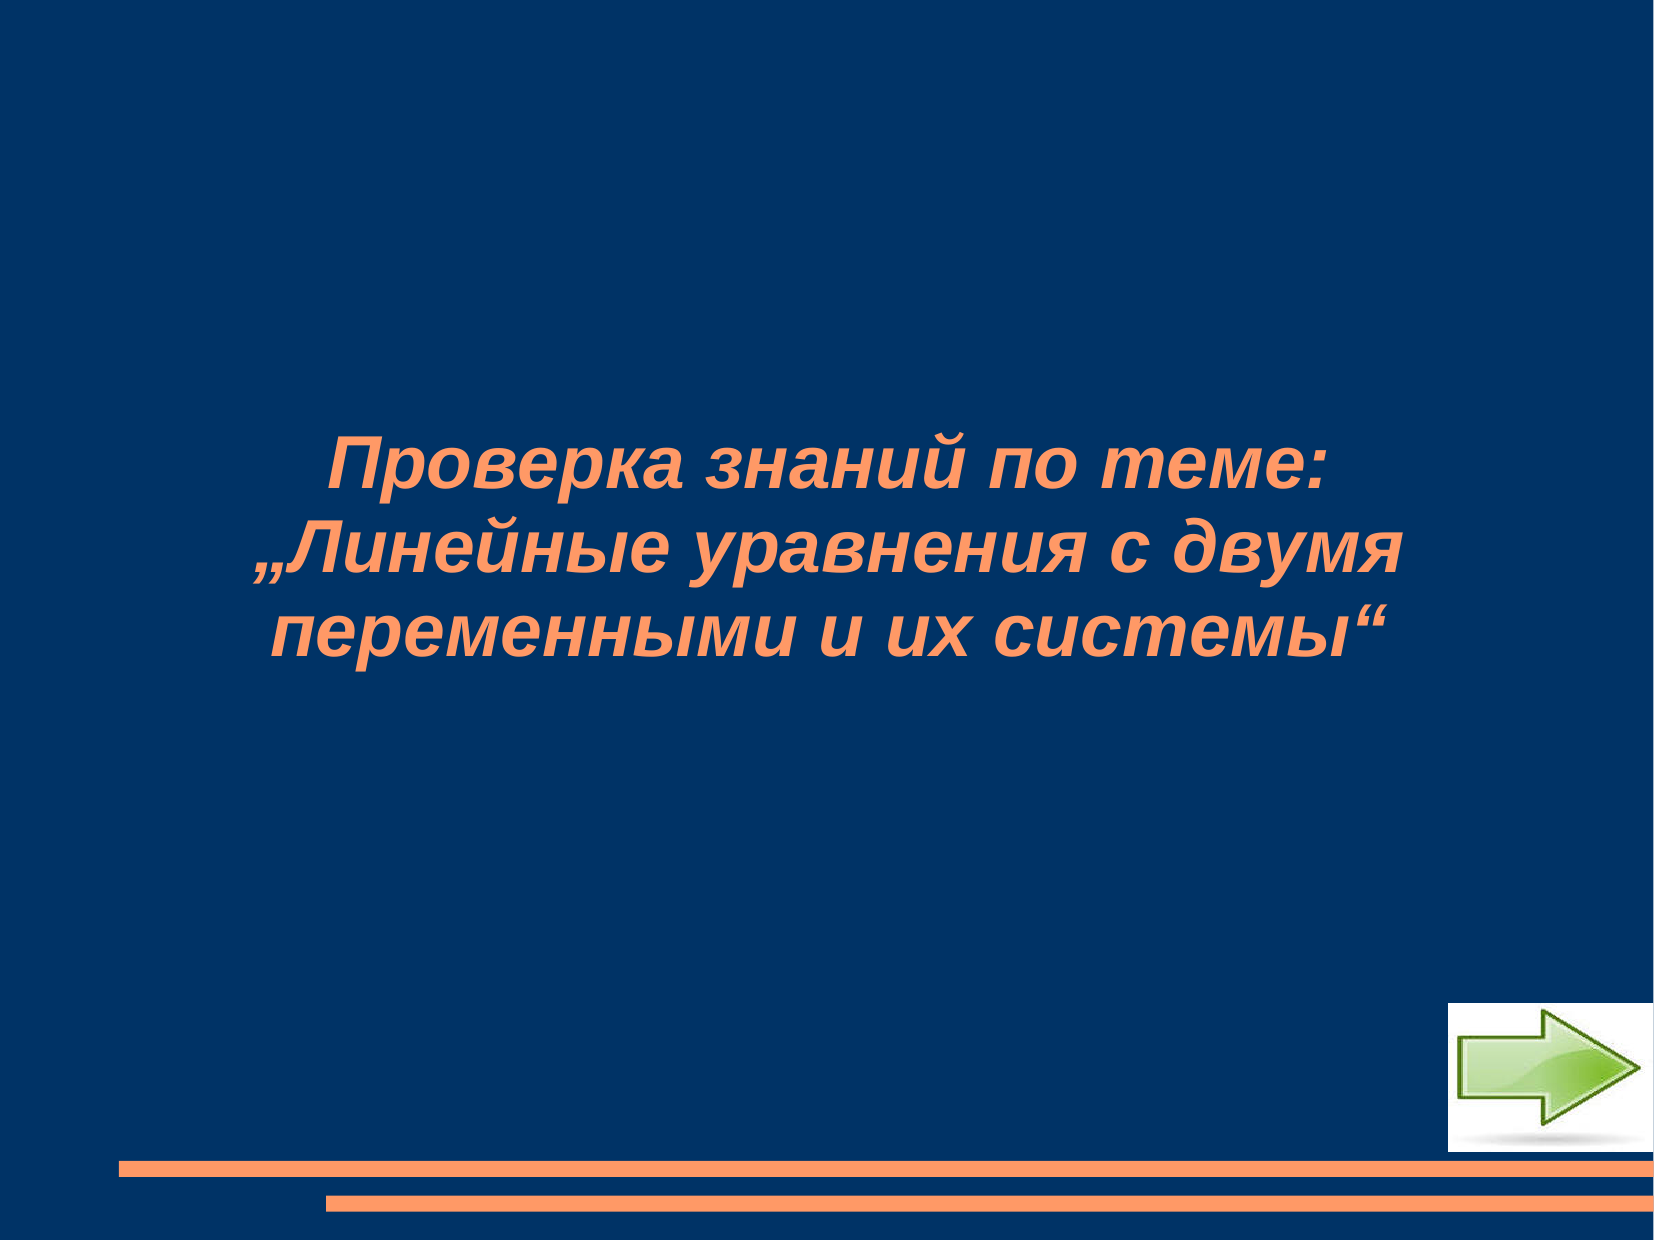

# Проверка знаний по теме: „Линейные уравнения с двумя переменными и их системы“